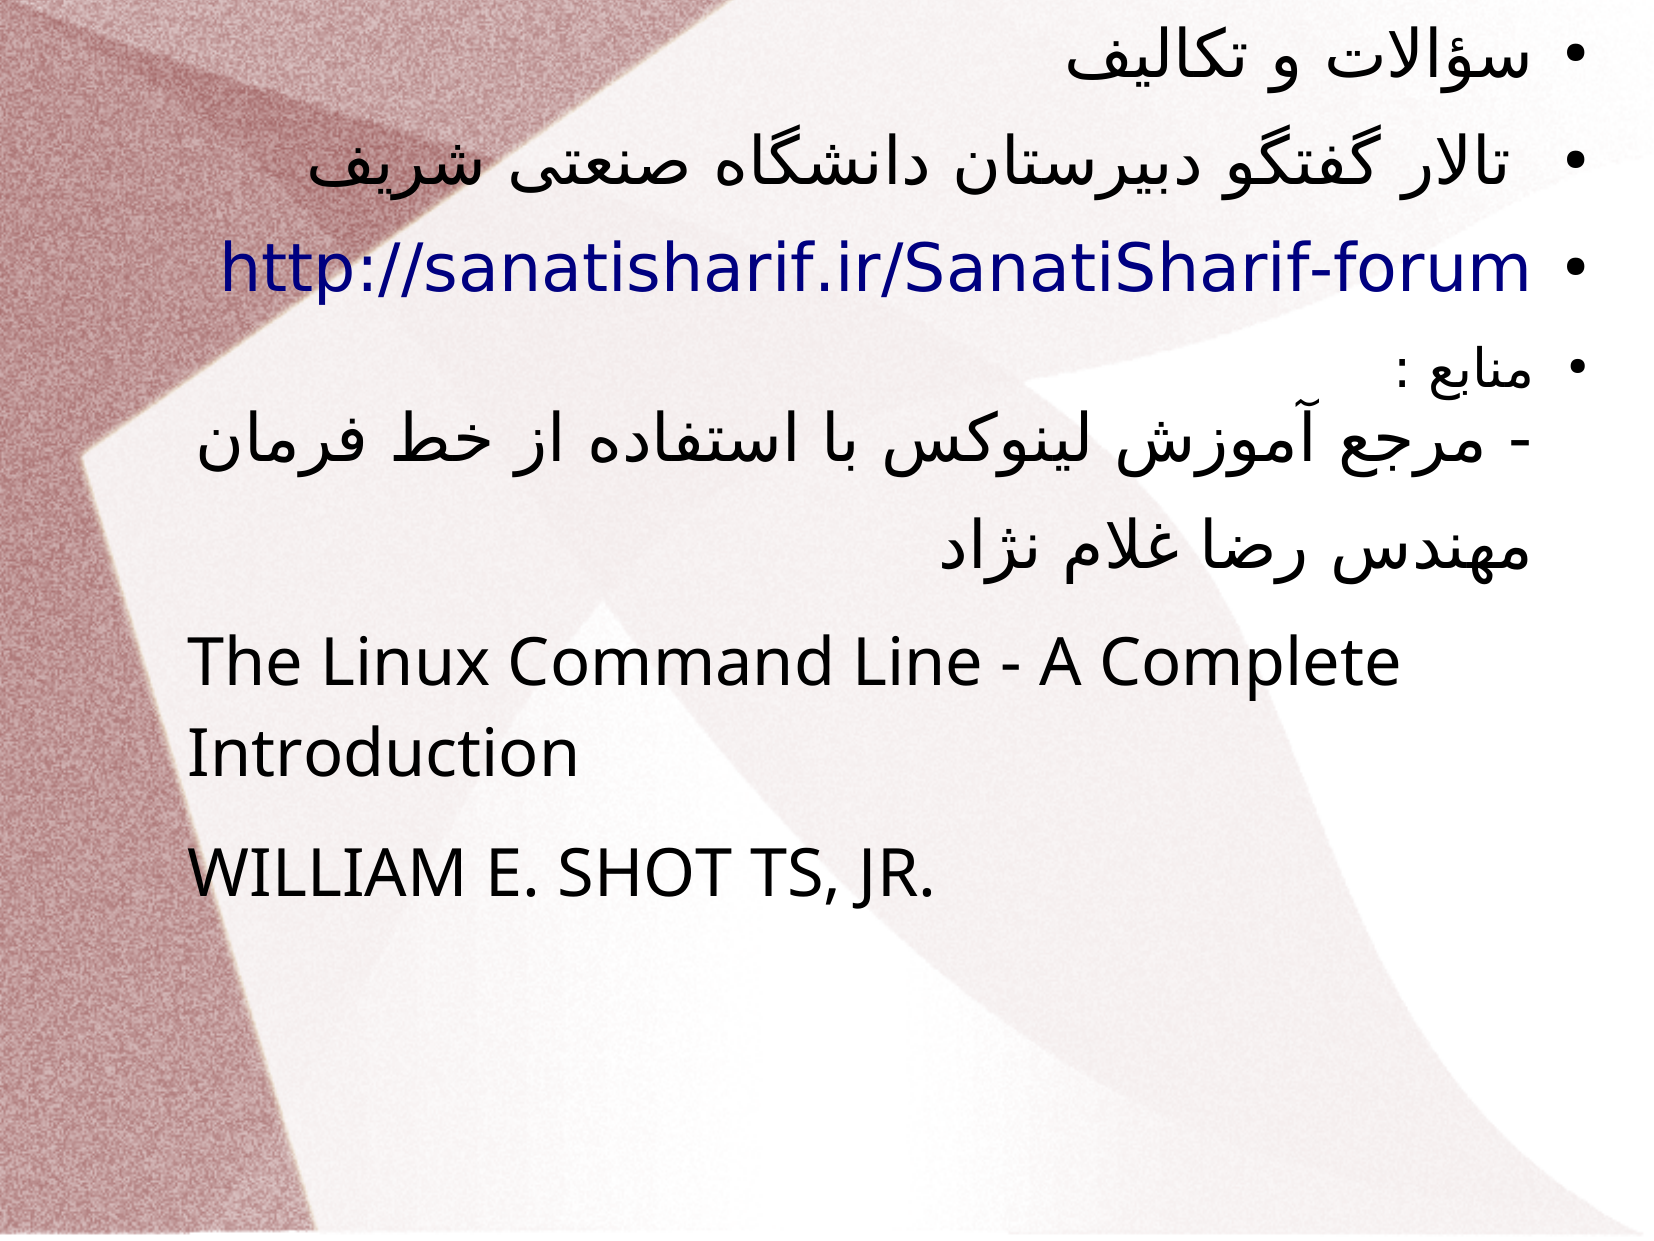

# سؤالات و تکالیف
 تالار گفتگو دبیرستان دانشگاه صنعتی شریف
http://sanatisharif.ir/SanatiSharif-forum
منابع :
- مرجع آموزش لینوکس با استفاده از خط فرمان
مهندس رضا غلام نژاد
The Linux Command Line - A Complete Introduction
WILLIAM E. SHOT TS, JR.